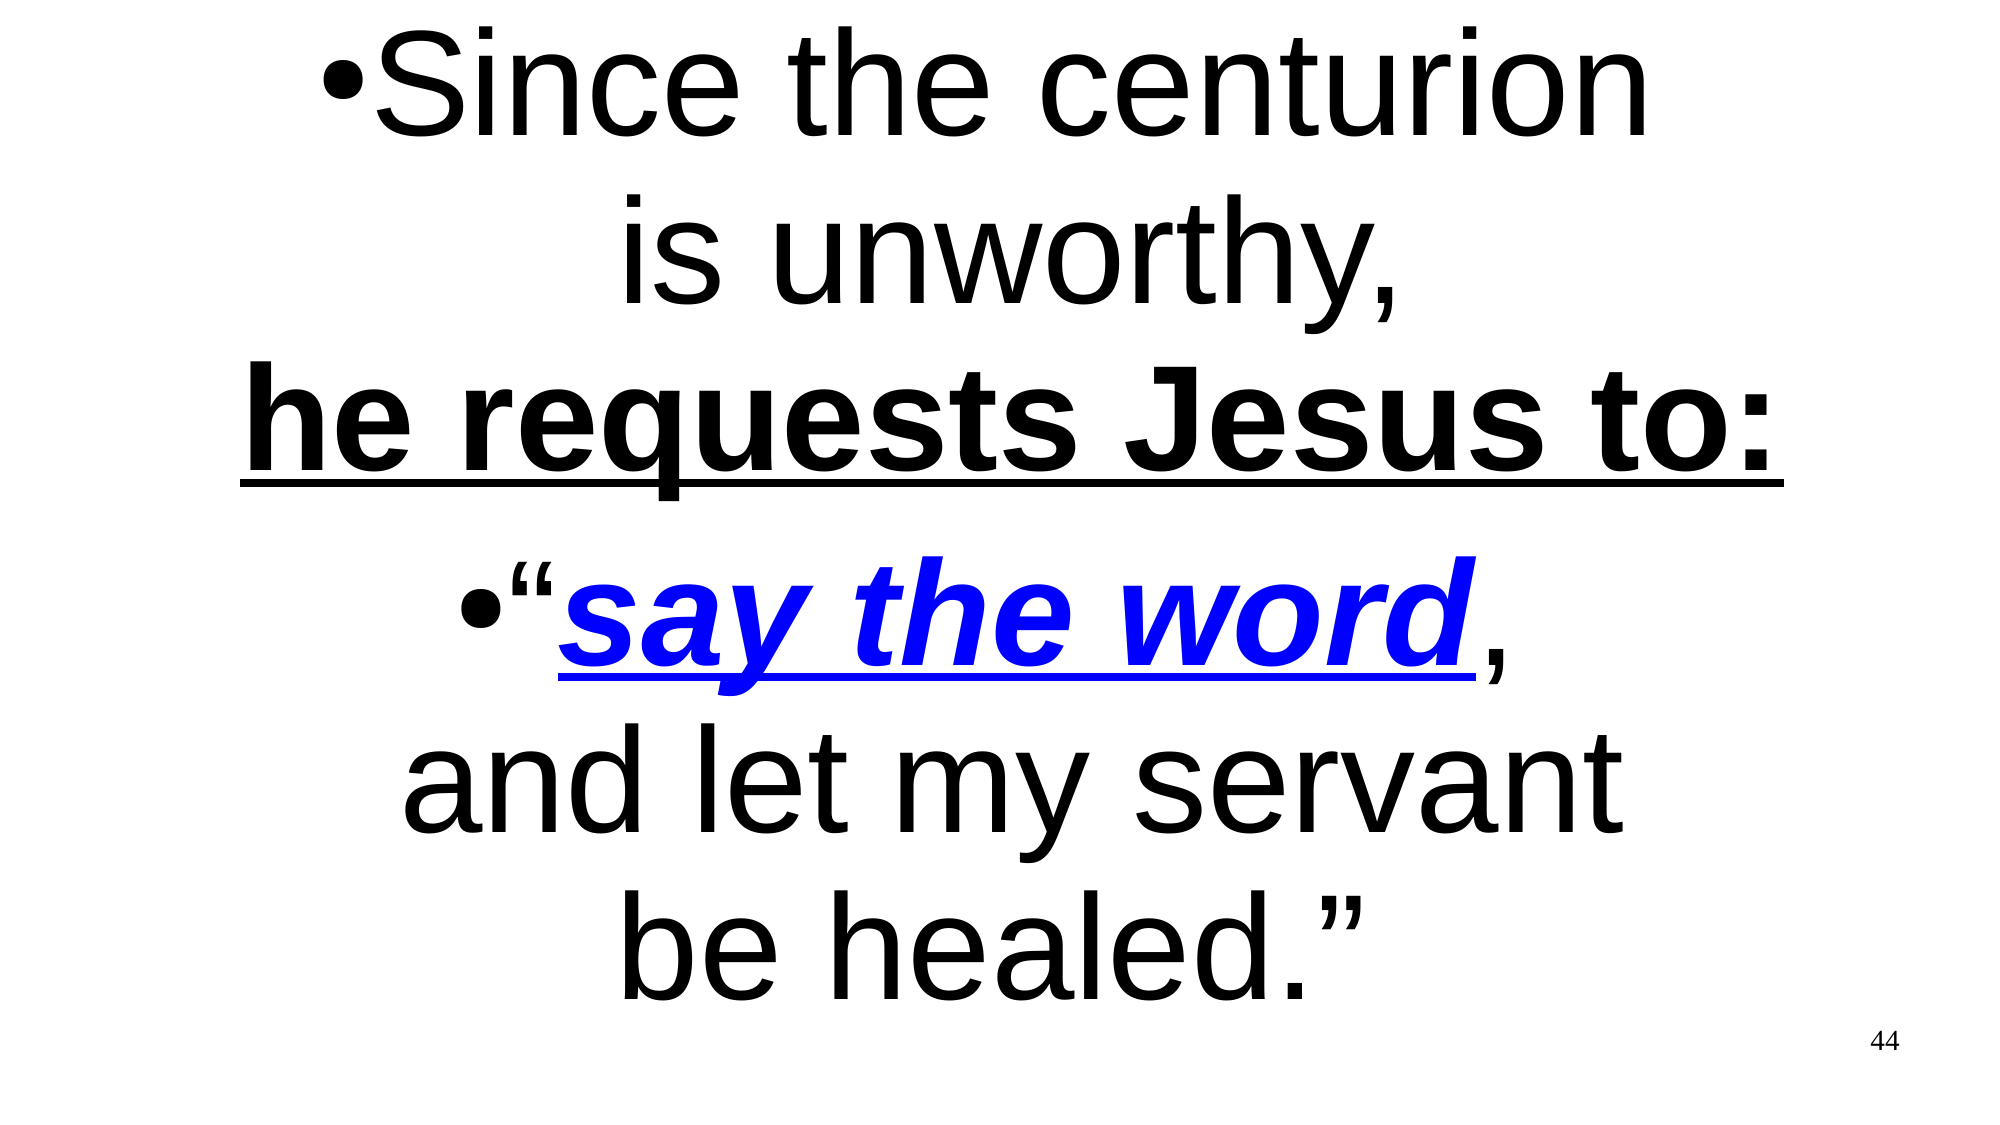

# Since the centurion is unworthy, he requests Jesus to:
“say the word,
and let my servant
be healed.”
44